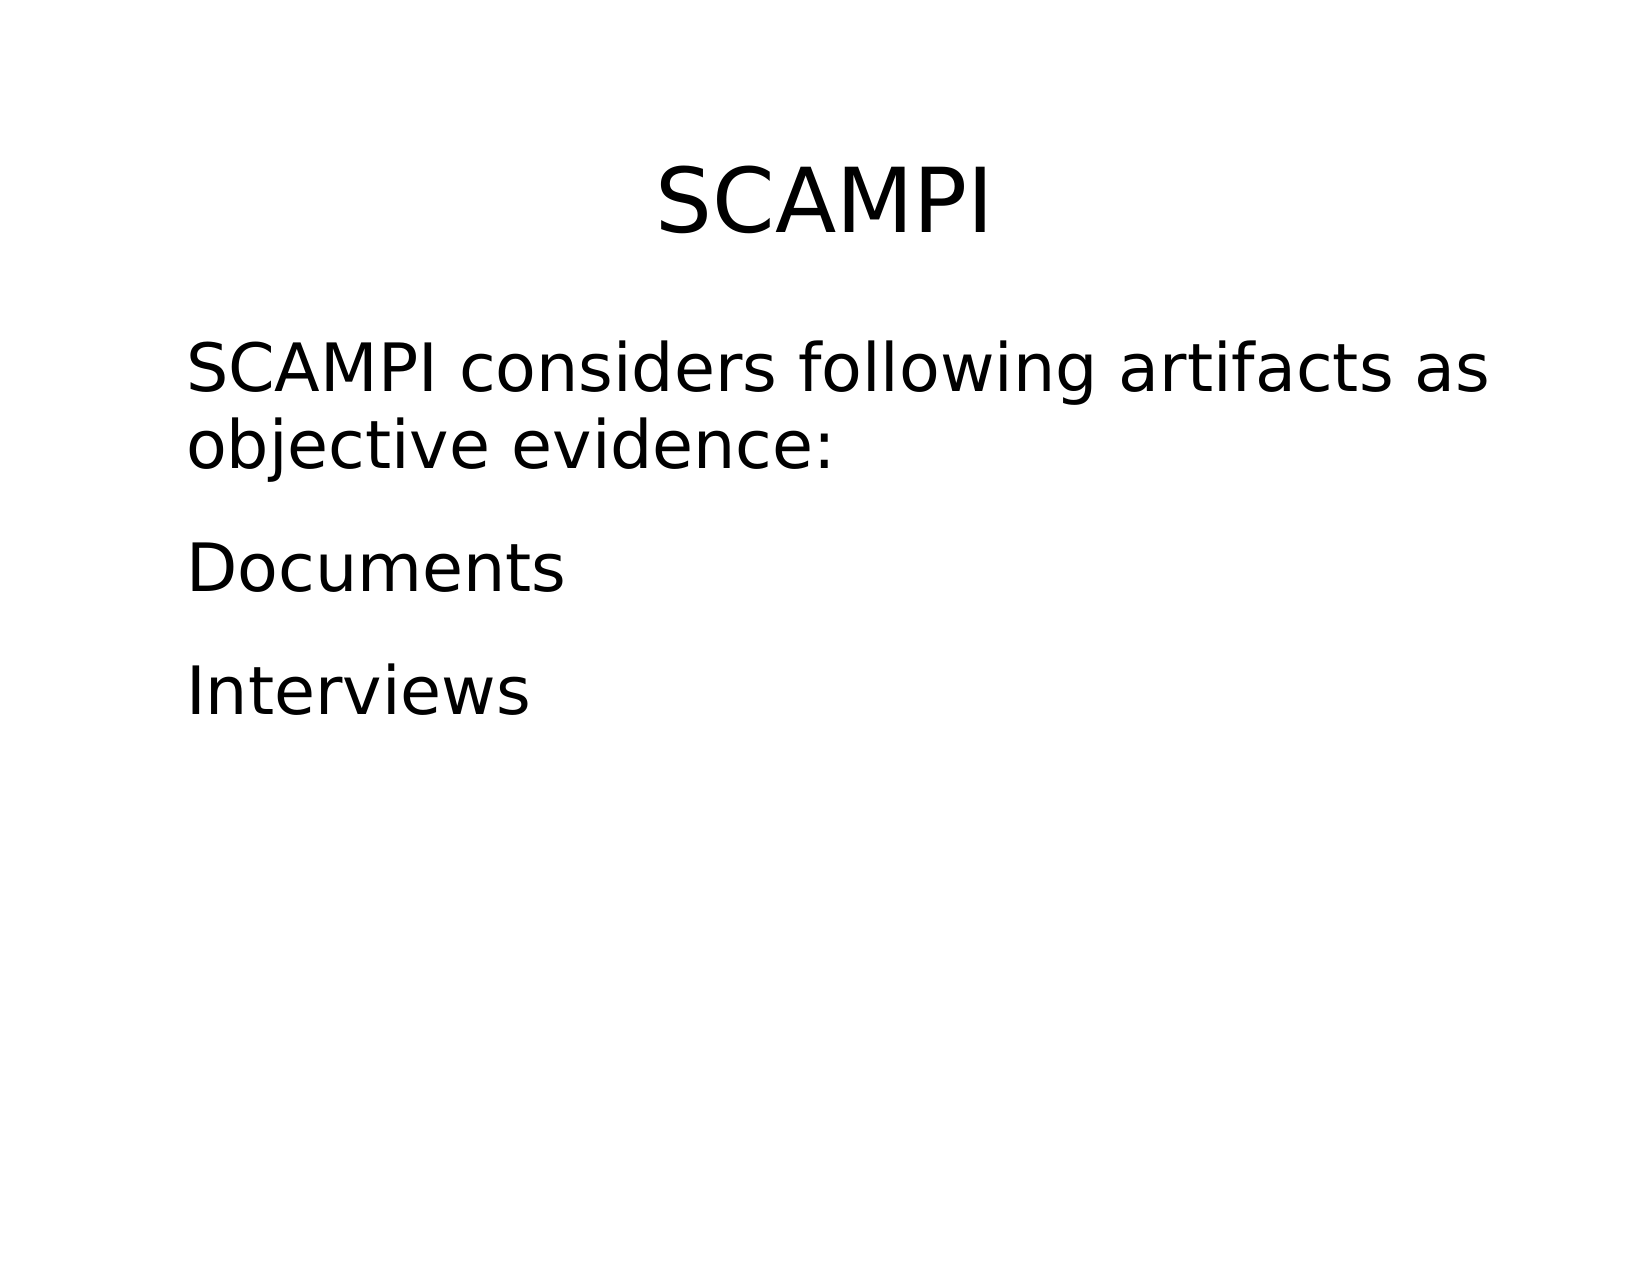

# SCAMPI
SCAMPI considers following artifacts as objective evidence:
Documents
Interviews